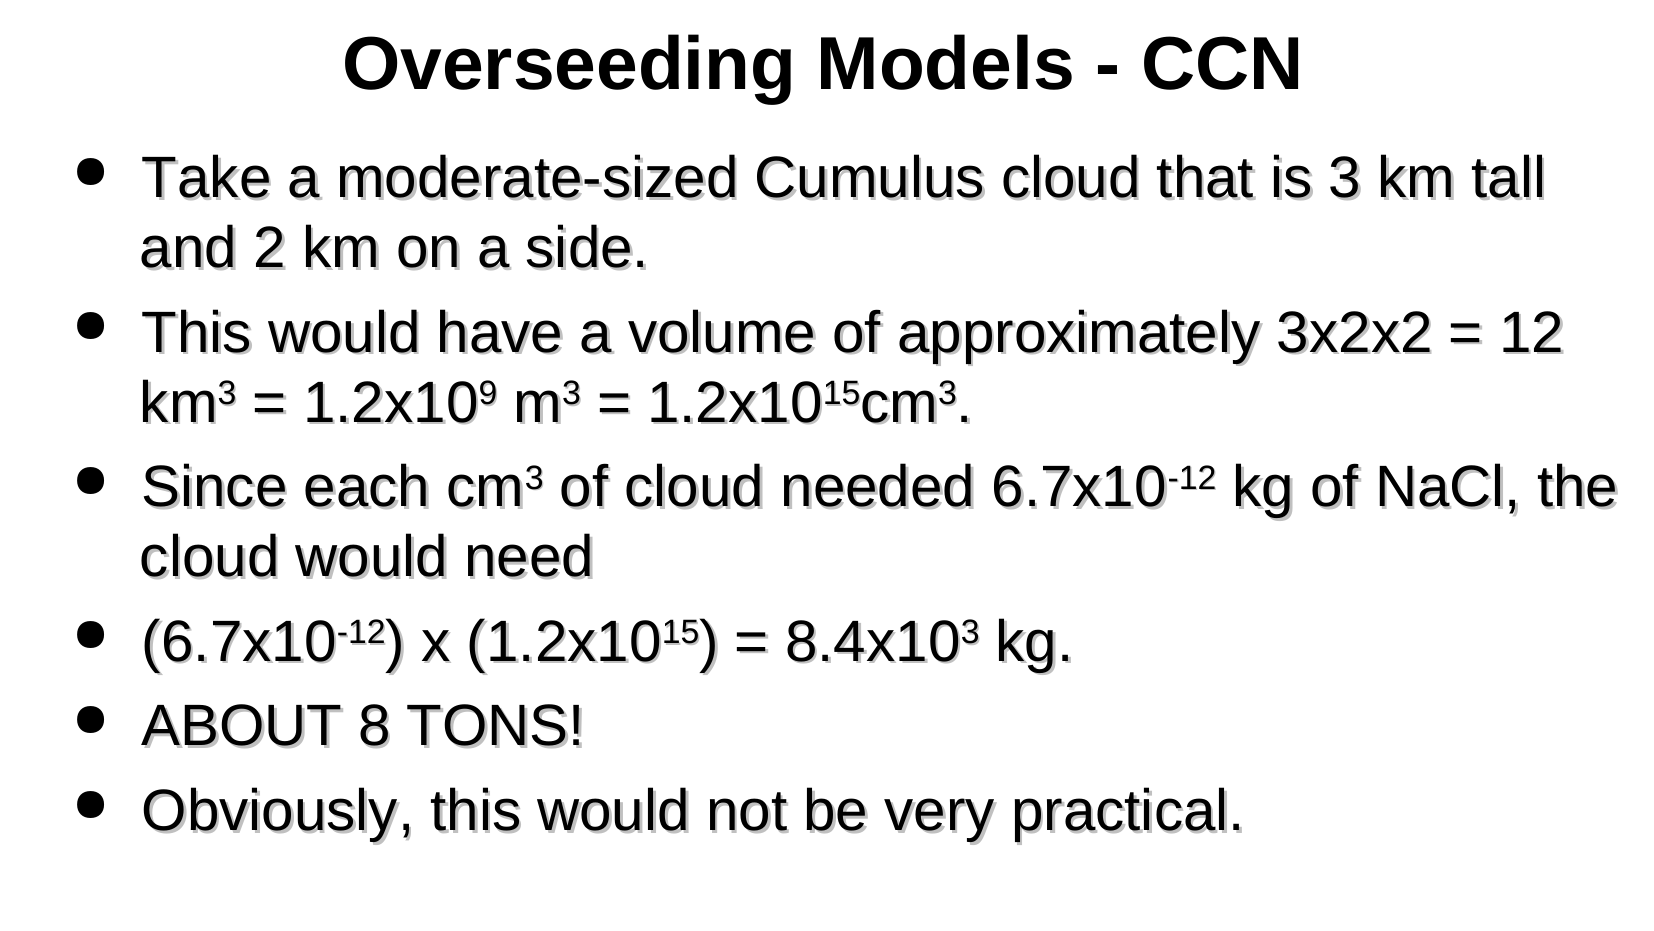

# Overseeding Models - CCN
 Take a moderate-sized Cumulus cloud that is 3 km tall and 2 km on a side.
 This would have a volume of approximately 3x2x2 = 12 km3 = 1.2x109 m3 = 1.2x1015cm3.
 Since each cm3 of cloud needed 6.7x10-12 kg of NaCl, the cloud would need
 (6.7x10-12) x (1.2x1015) = 8.4x103 kg.
 ABOUT 8 TONS!
 Obviously, this would not be very practical.